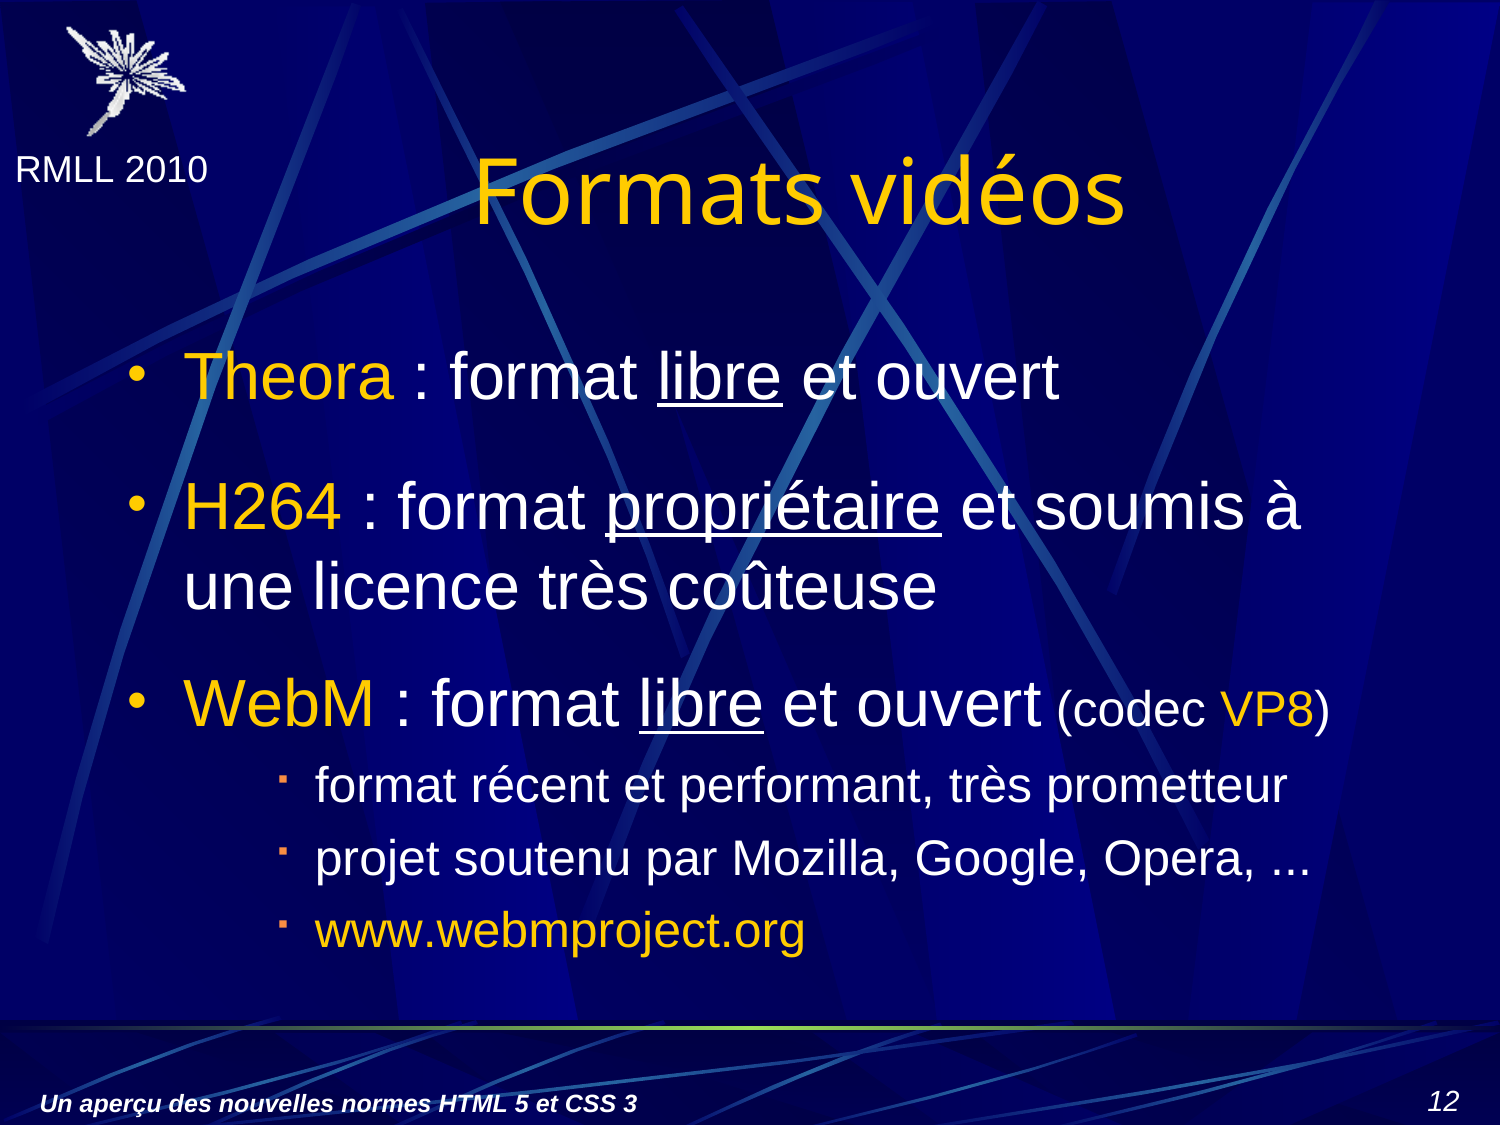

# Formats vidéos
Theora : format libre et ouvert
H264 : format propriétaire et soumis à une licence très coûteuse
WebM : format libre et ouvert (codec VP8)
format récent et performant, très prometteur
projet soutenu par Mozilla, Google, Opera, ...
www.webmproject.org